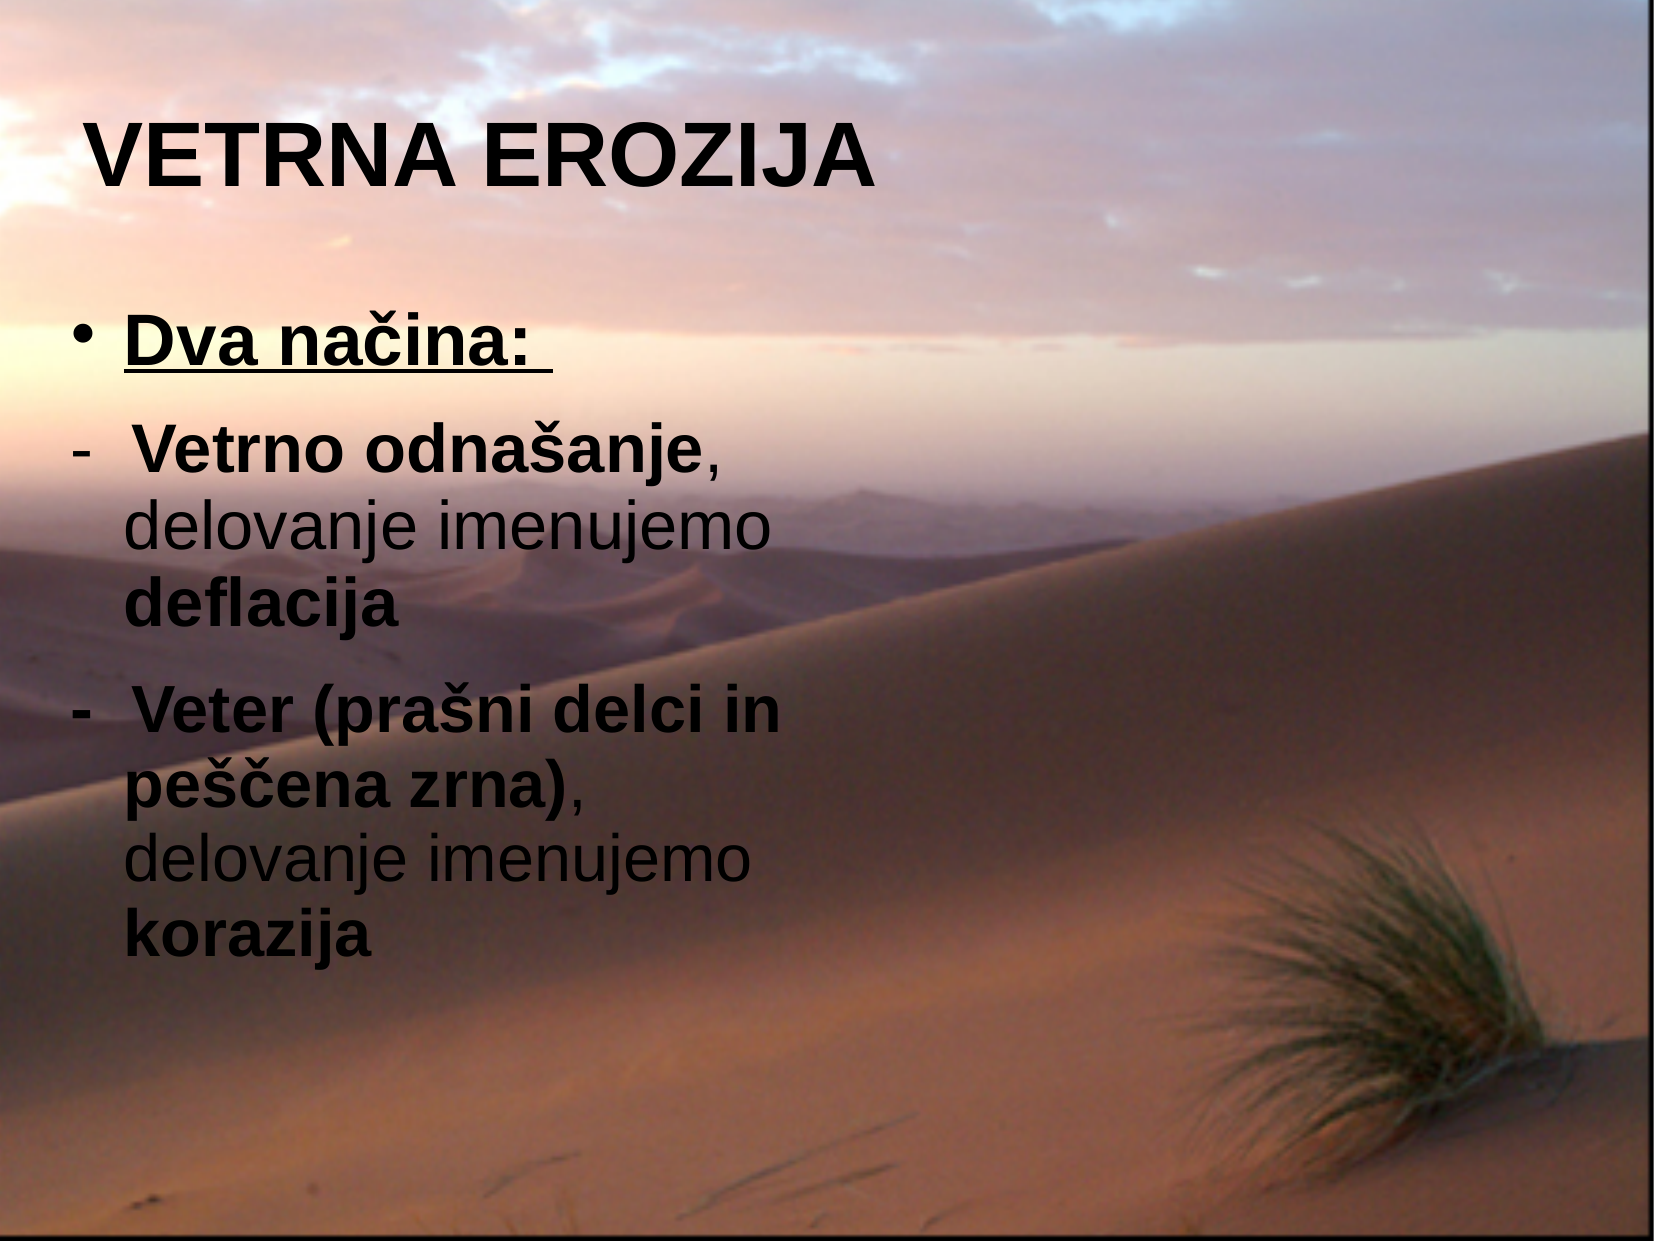

# VETRNA EROZIJA
Dva načina:
- Vetrno odnašanje, delovanje imenujemo deflacija
- Veter (prašni delci in peščena zrna), delovanje imenujemo korazija